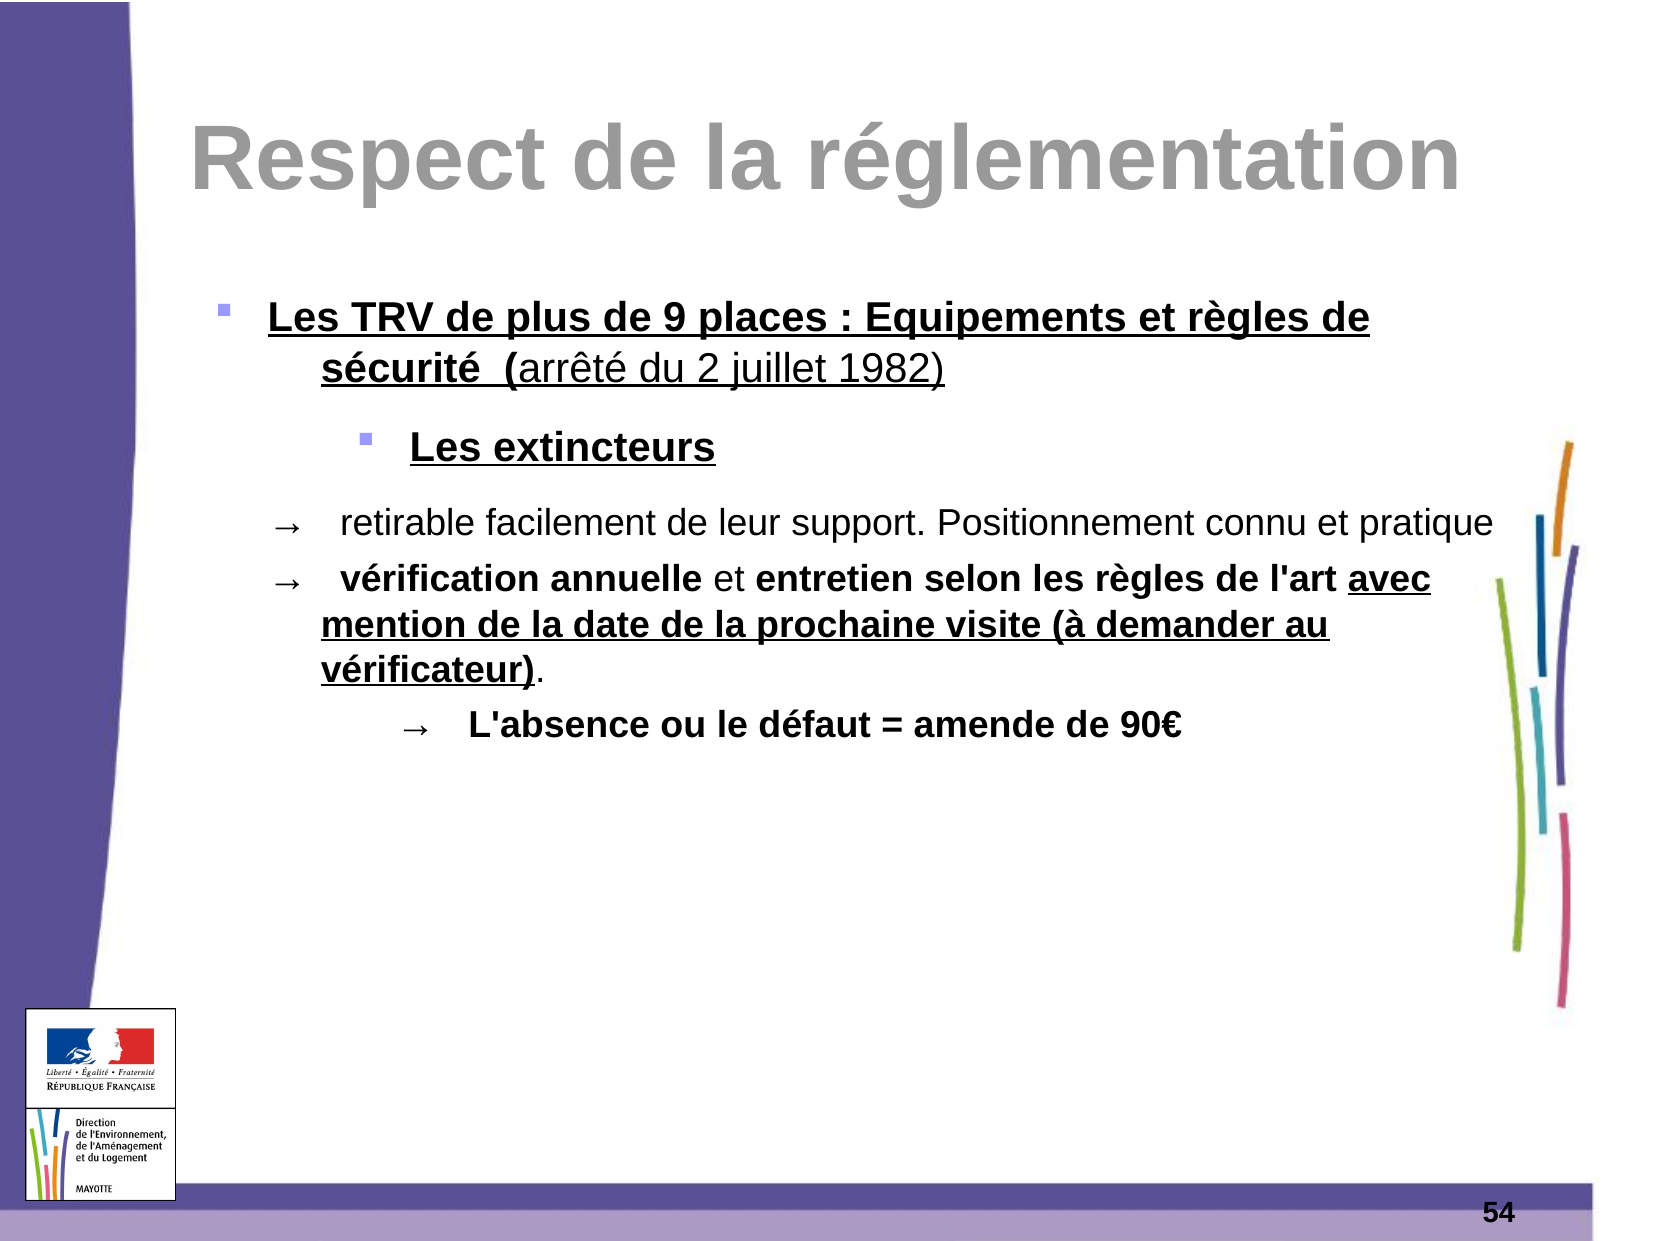

# Respect de la réglementation
Les TRV de plus de 9 places : Equipements et règles de sécurité (arrêté du 2 juillet 1982)
Les extincteurs
→ retirable facilement de leur support. Positionnement connu et pratique
→ vérification annuelle et entretien selon les règles de l'art avec mention de la date de la prochaine visite (à demander au vérificateur).
 	→ L'absence ou le défaut = amende de 90€